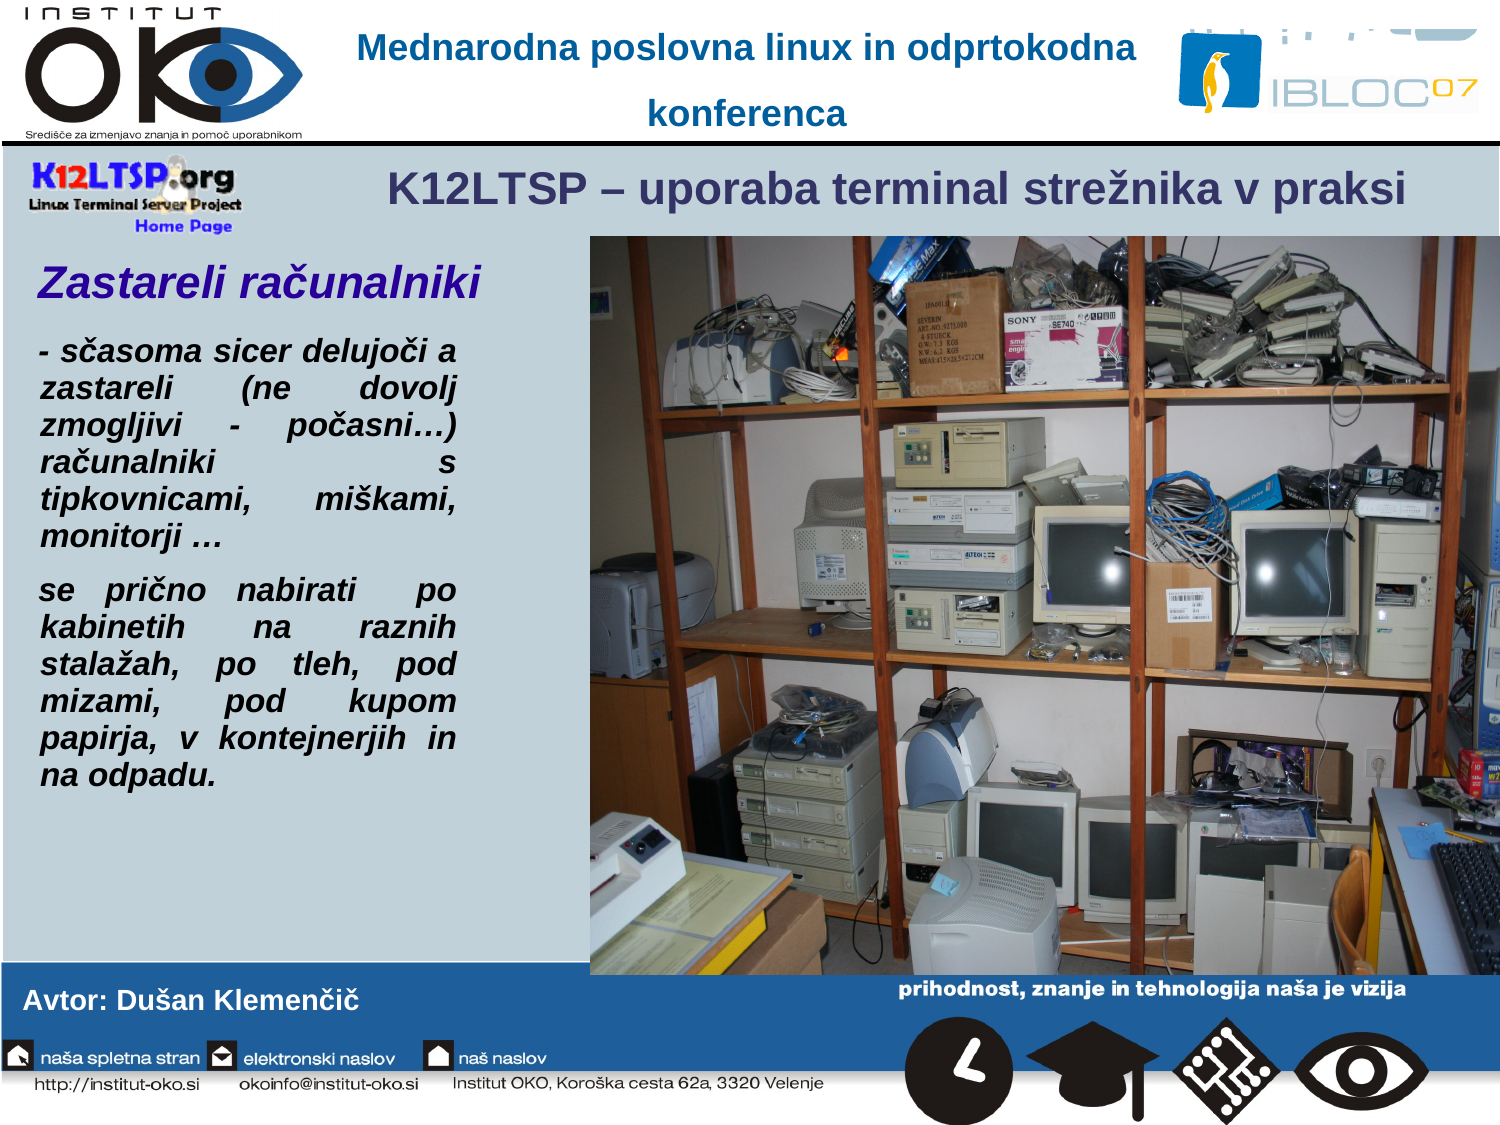

Mednarodna poslovna linux in odprtokodna
konferenca
Avtor: Dušan Klemenčič
K12LTSP – uporaba terminal strežnika v praksi
# Zastareli računalniki
- sčasoma sicer delujoči a zastareli (ne dovolj zmogljivi - počasni…) računalniki s tipkovnicami, miškami, monitorji …
se prično nabirati po kabinetih na raznih stalažah, po tleh, pod mizami, pod kupom papirja, v kontejnerjih in na odpadu.